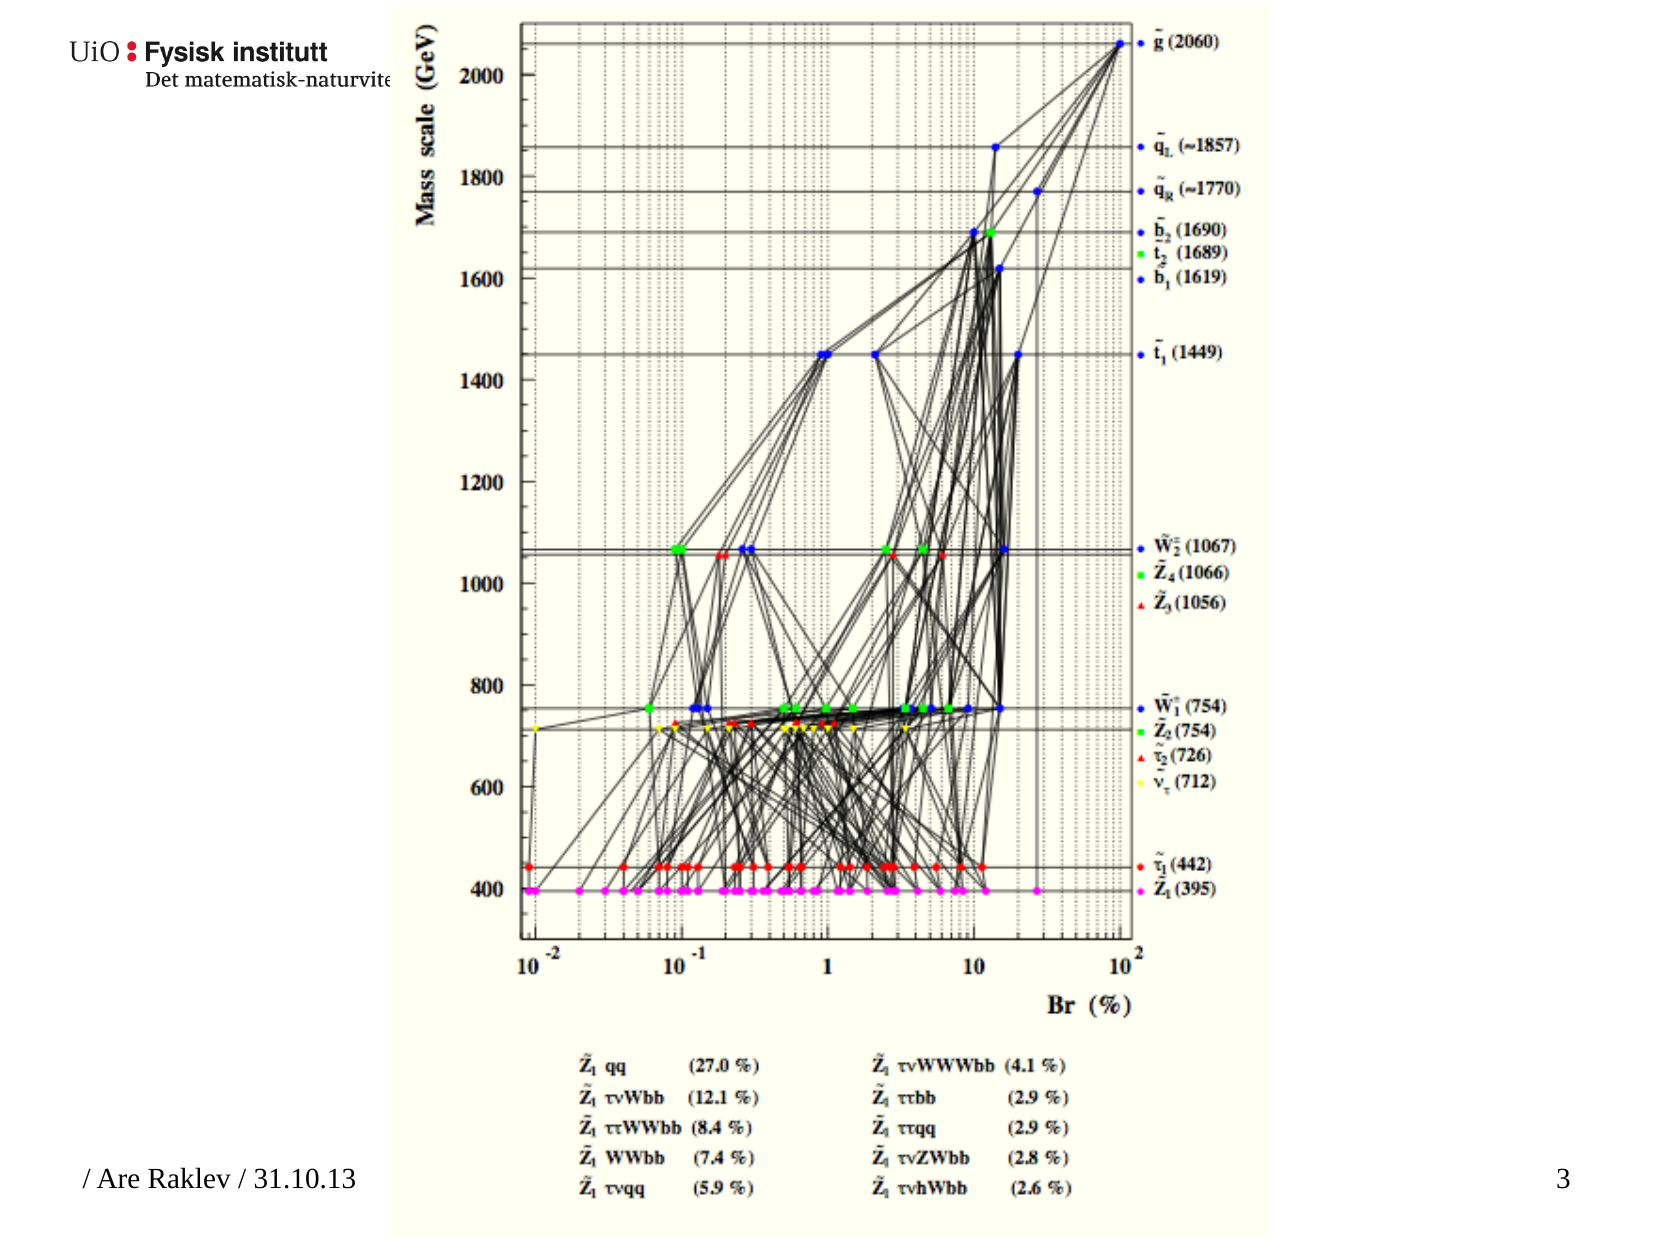

/ Are Raklev / 31.10.13
FYS5190
3